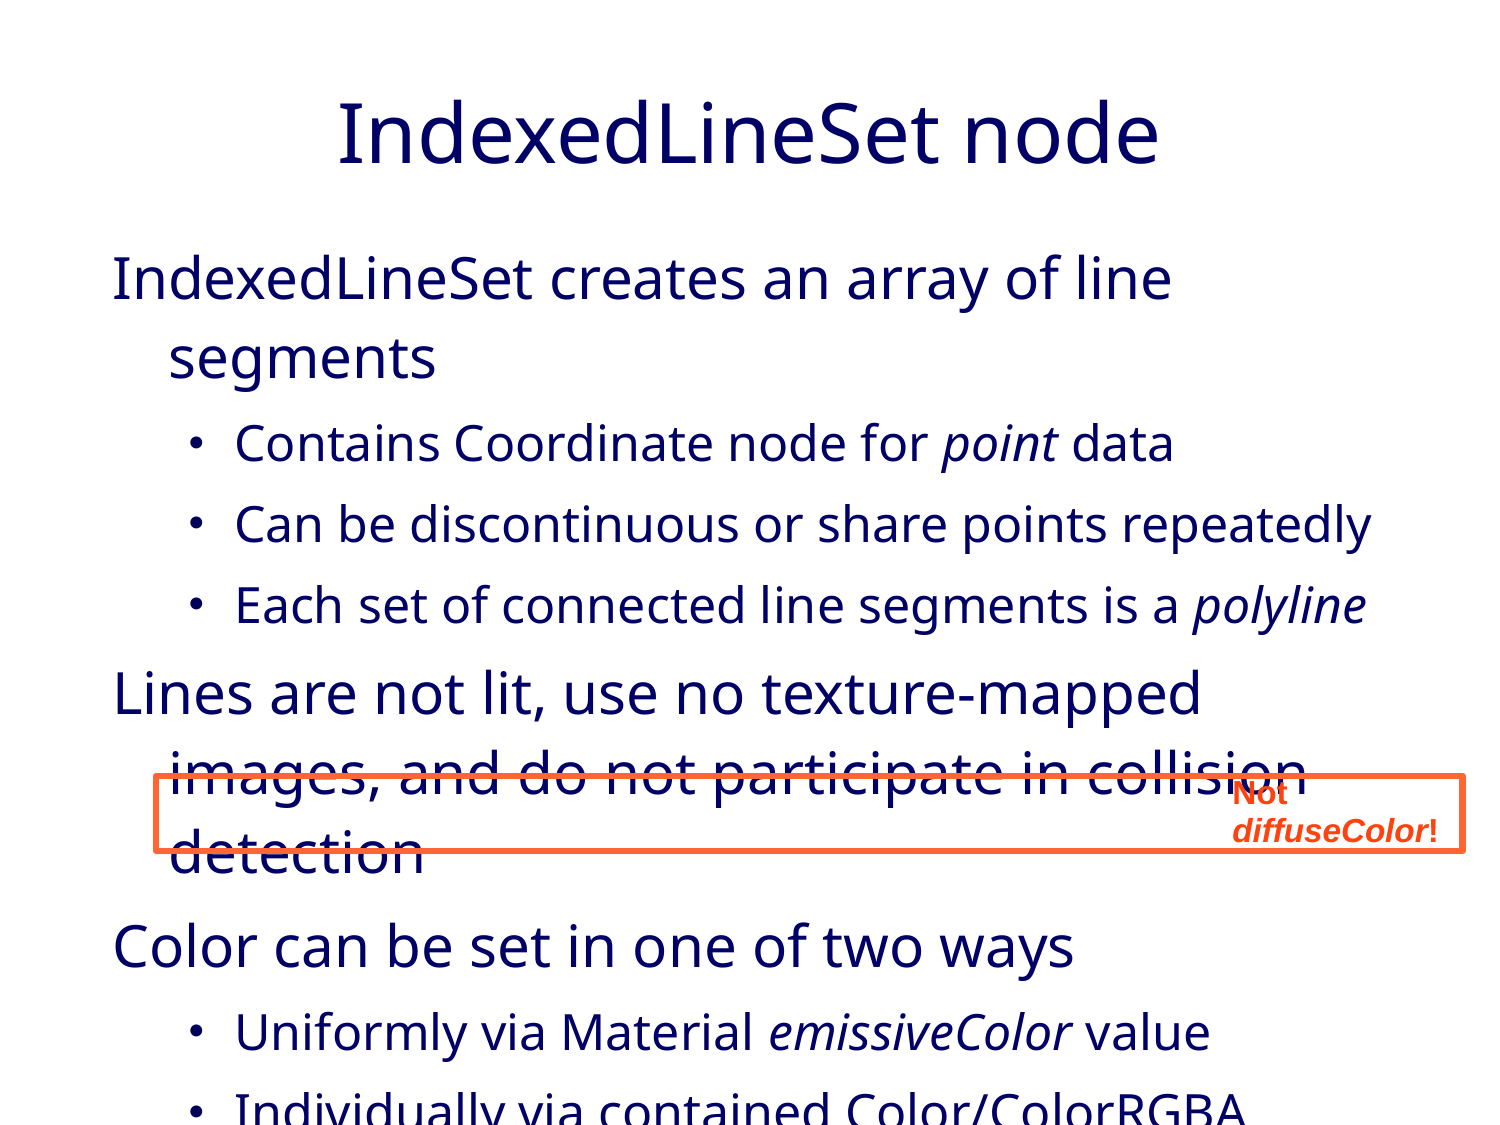

# IndexedLineSet node
IndexedLineSet creates an array of line segments
Contains Coordinate node for point data
Can be discontinuous or share points repeatedly
Each set of connected line segments is a polyline
Lines are not lit, use no texture-mapped images, and do not participate in collision detection
Color can be set in one of two ways
Uniformly via Material emissiveColor value
Individually via contained Color/ColorRGBA node; applied either by individual points, or by each segment, as determined by colorPerVertex
Not diffuseColor!